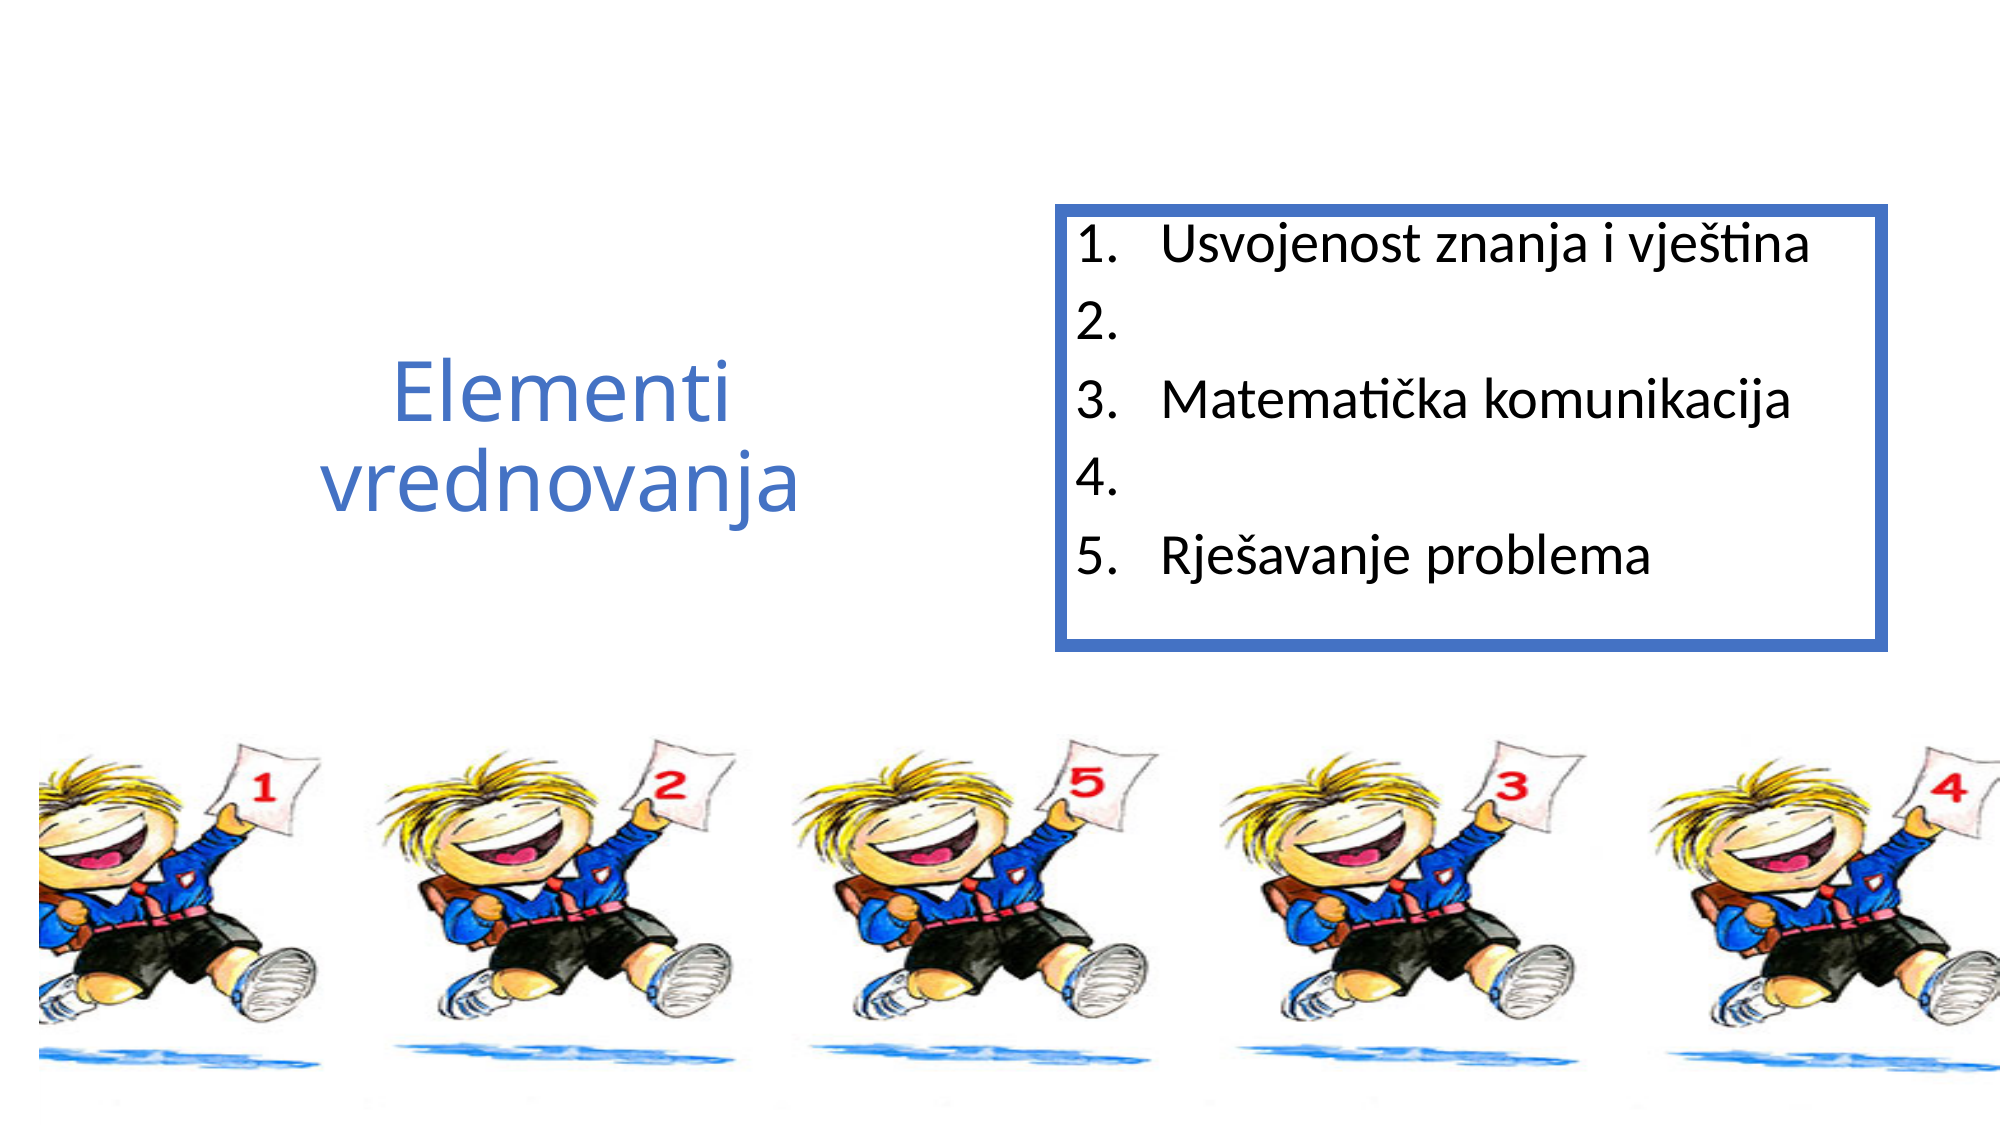

Usvojenost znanja i vještina
Matematička komunikacija
Rješavanje problema
# Elementi vrednovanja